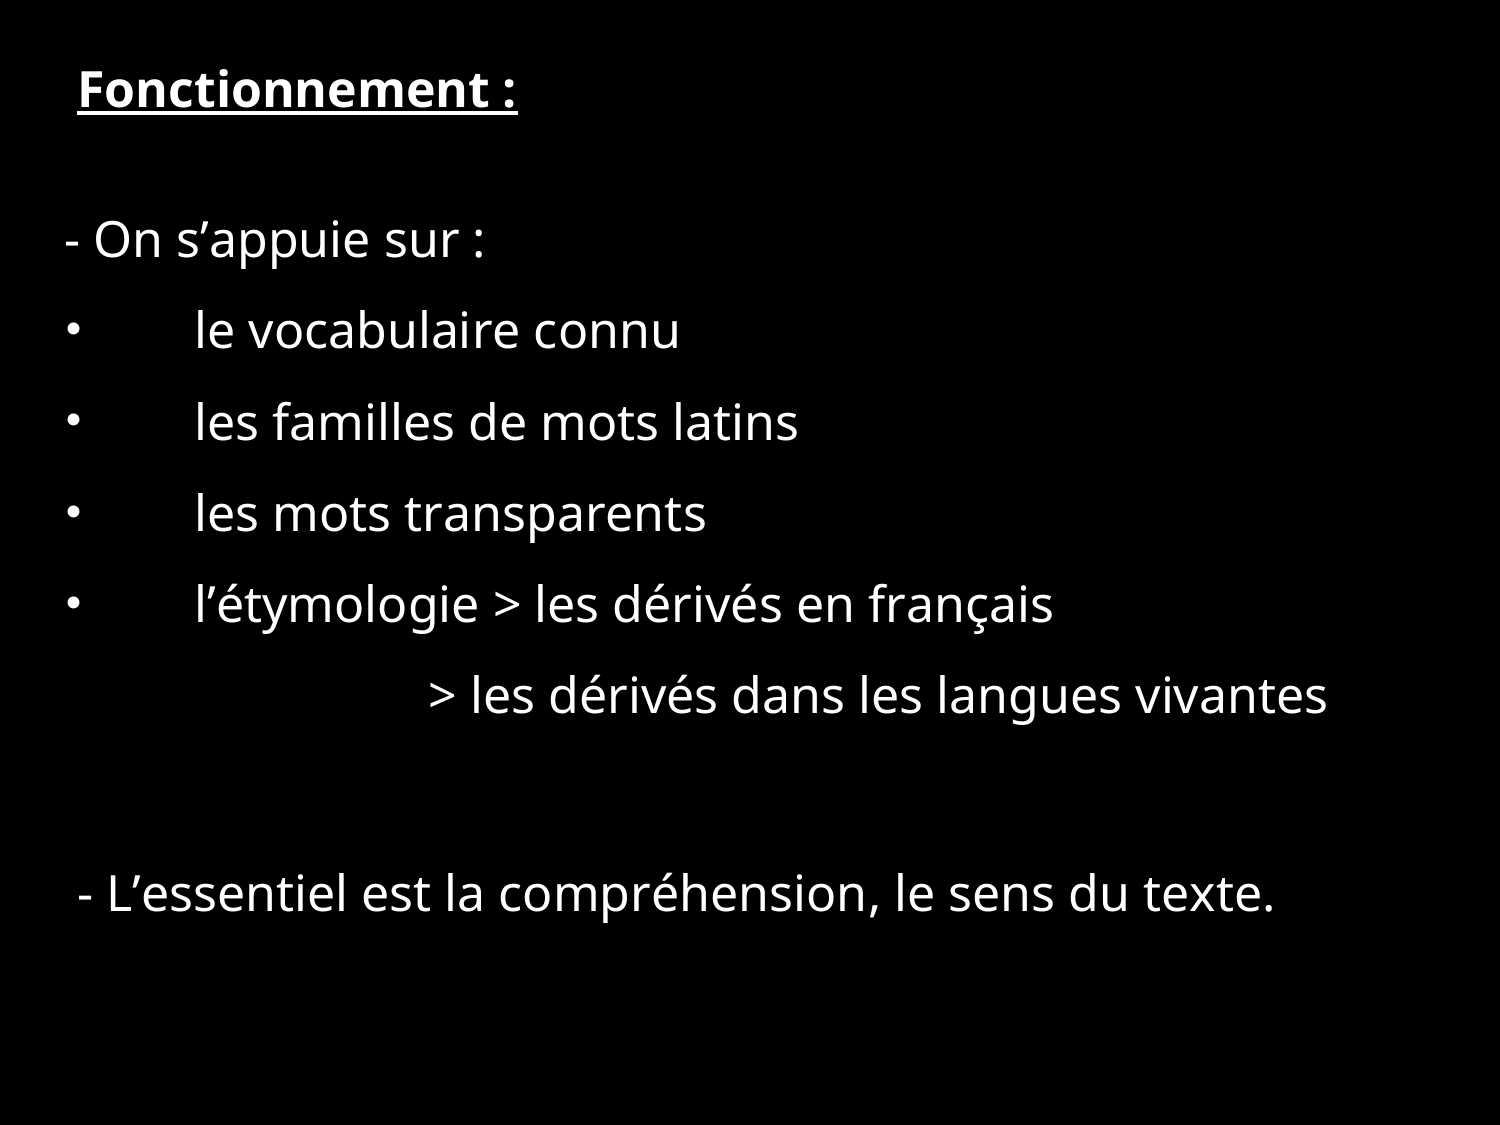

Fonctionnement :
- On s’appuie sur :
         le vocabulaire connu
         les familles de mots latins
         les mots transparents
         l’étymologie > les dérivés en français
 > les dérivés dans les langues vivantes
- L’essentiel est la compréhension, le sens du texte.